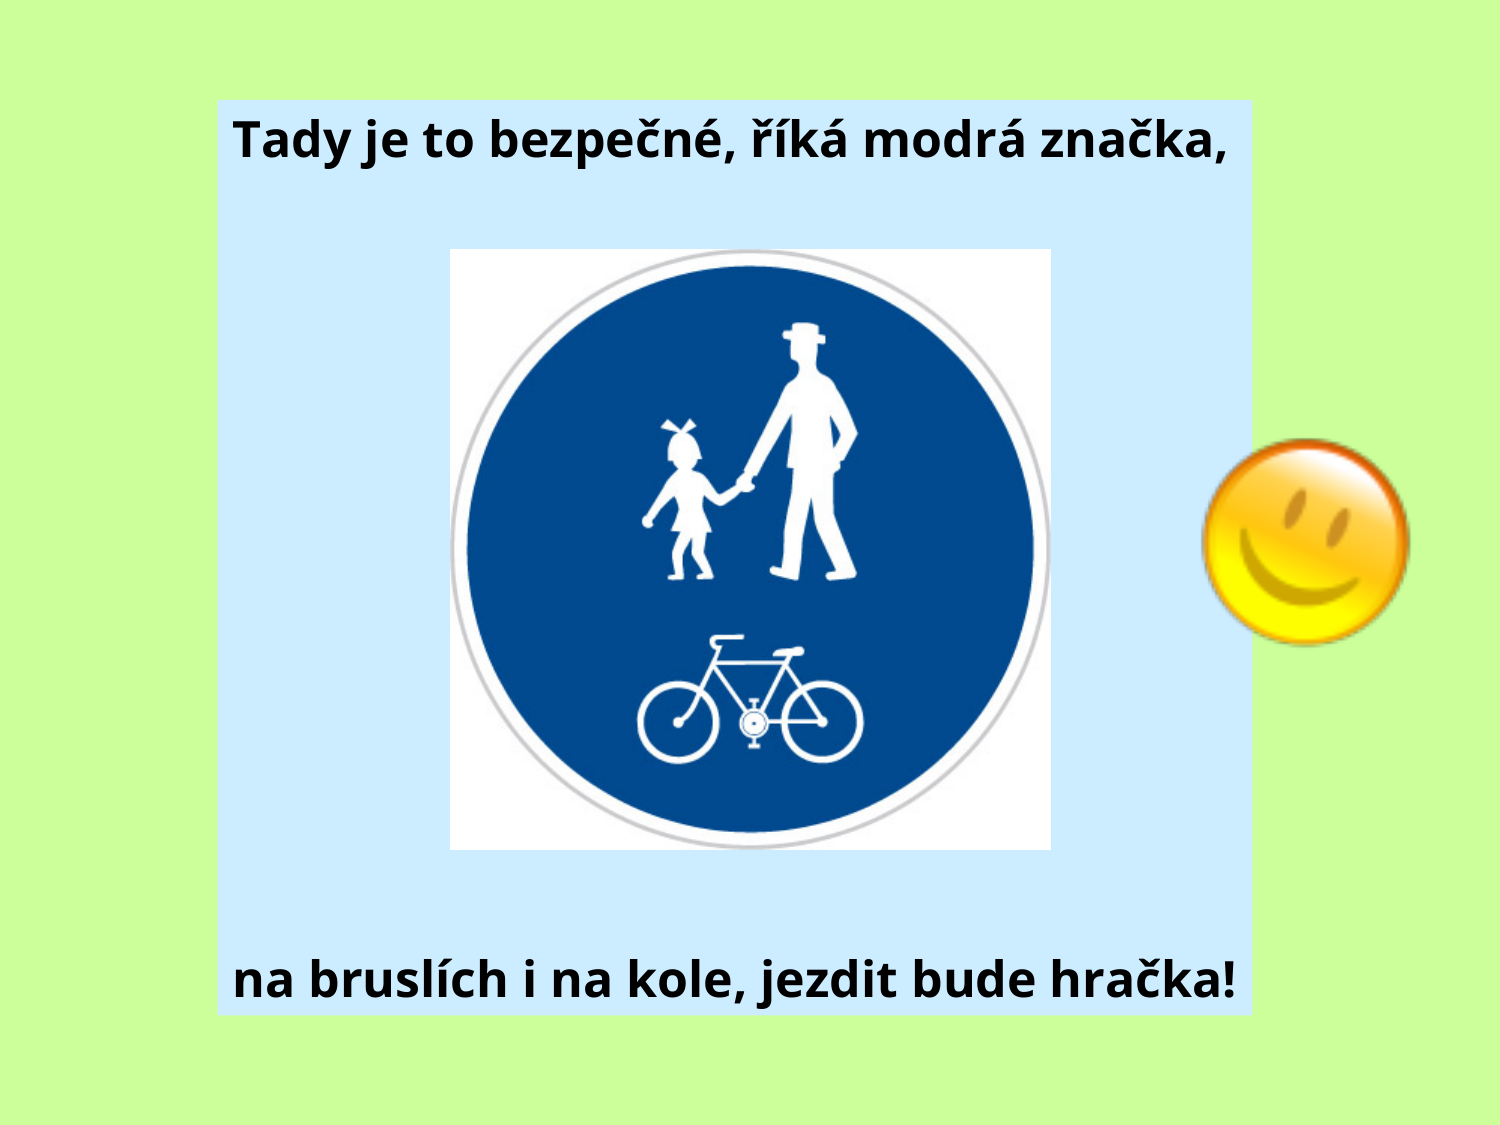

Tady je to bezpečné, říká modrá značka,
na bruslích i na kole, jezdit bude hračka!